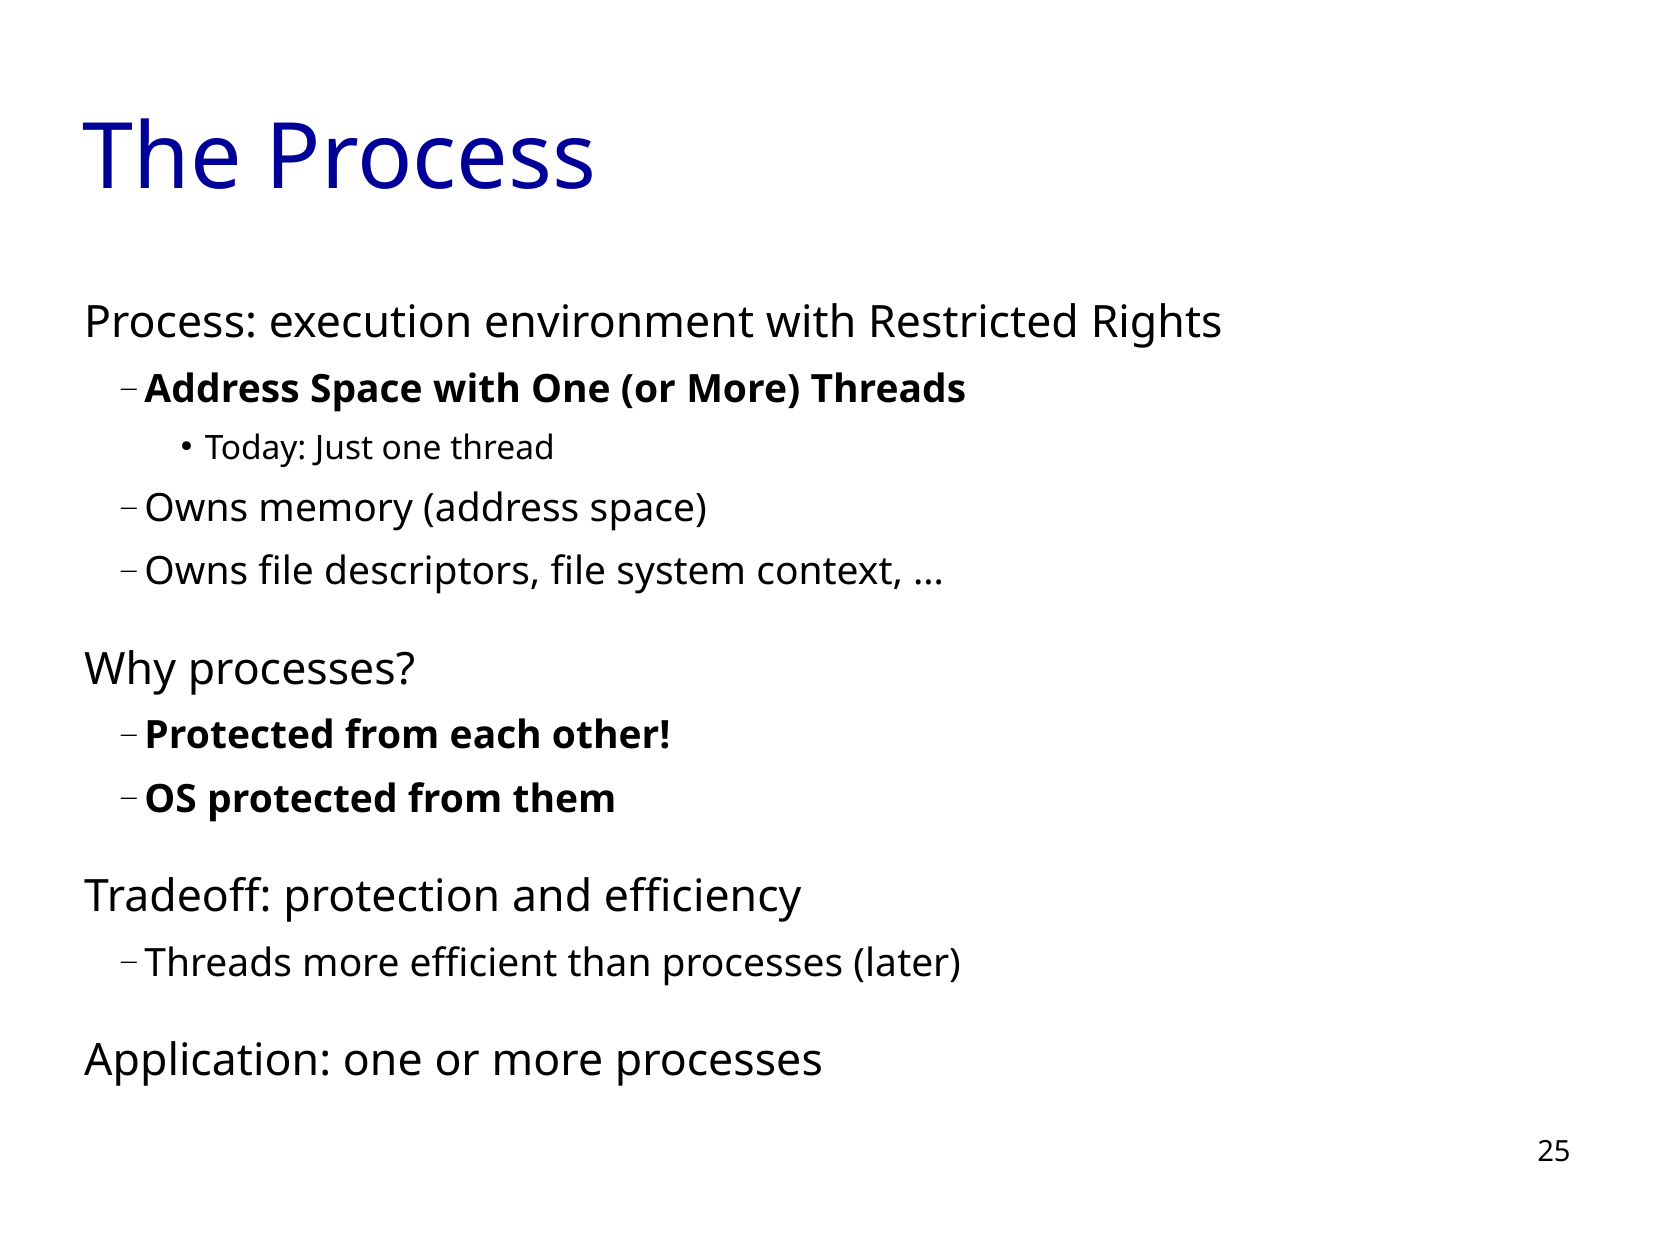

# The Process
Process: execution environment with Restricted Rights
Address Space with One (or More) Threads
Today: Just one thread
Owns memory (address space)
Owns file descriptors, file system context, …
Why processes?
Protected from each other!
OS protected from them
Tradeoff: protection and efficiency
Threads more efficient than processes (later)
Application: one or more processes
25